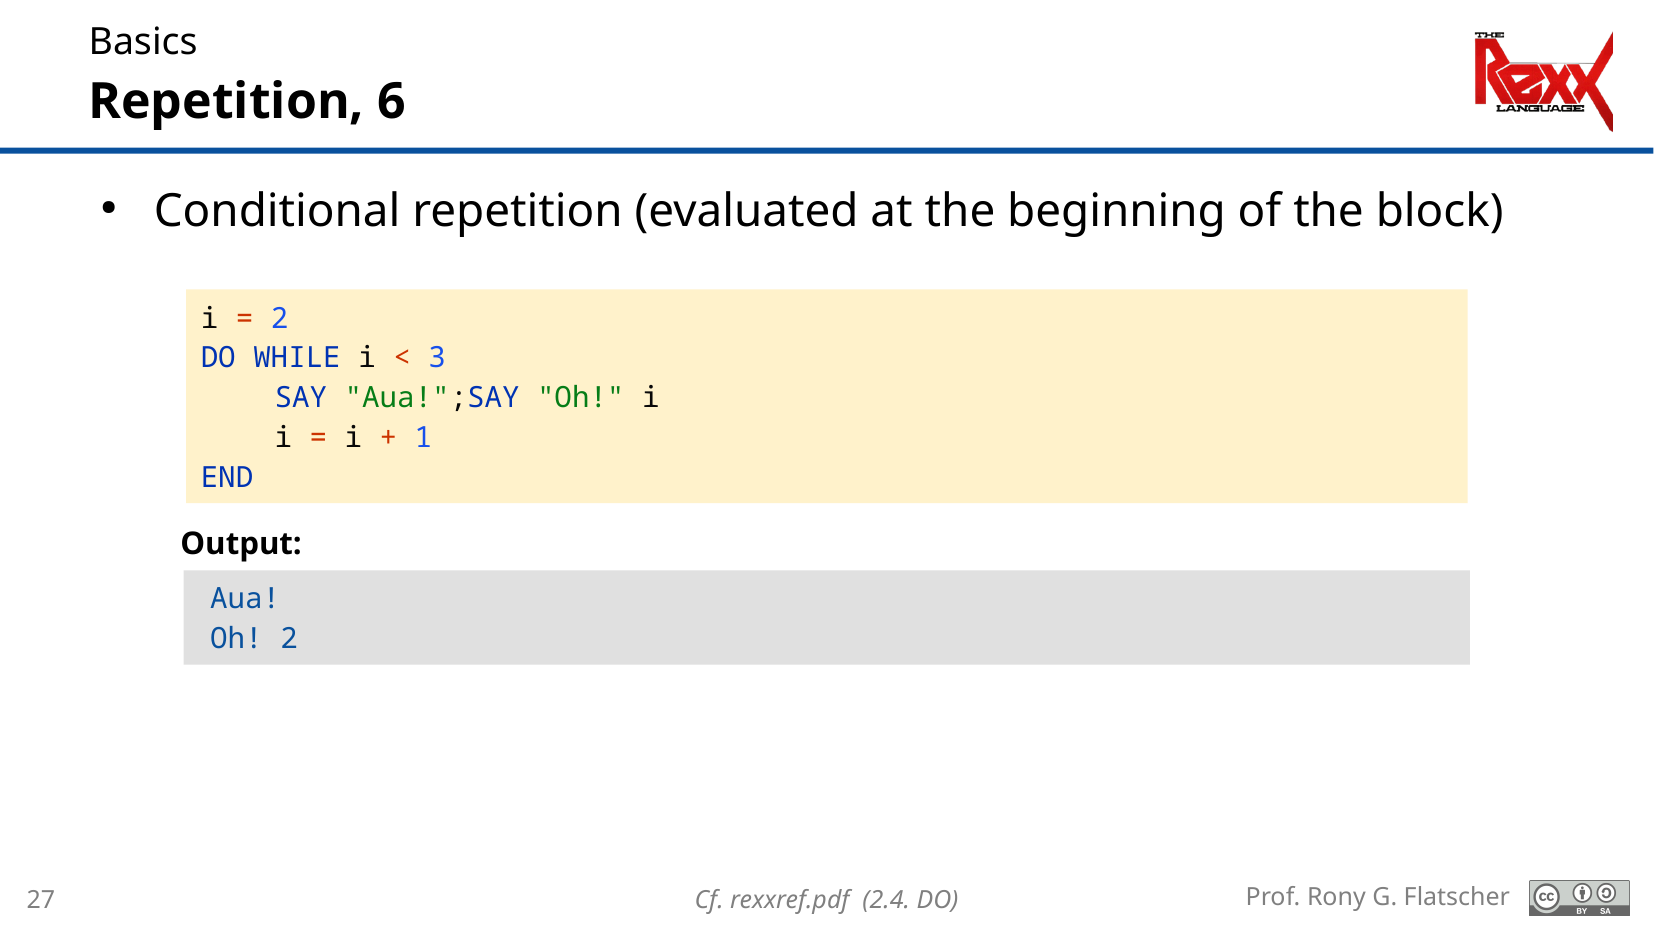

# Basics Repetition, 6
Conditional repetition (evaluated at the beginning of the block)
i = 2
DO WHILE i < 3
	SAY "Aua!";SAY "Oh!" i
	i = i + 1
END
Output:
Aua!
Oh! 2
Cf. rexxref.pdf (2.4. DO)